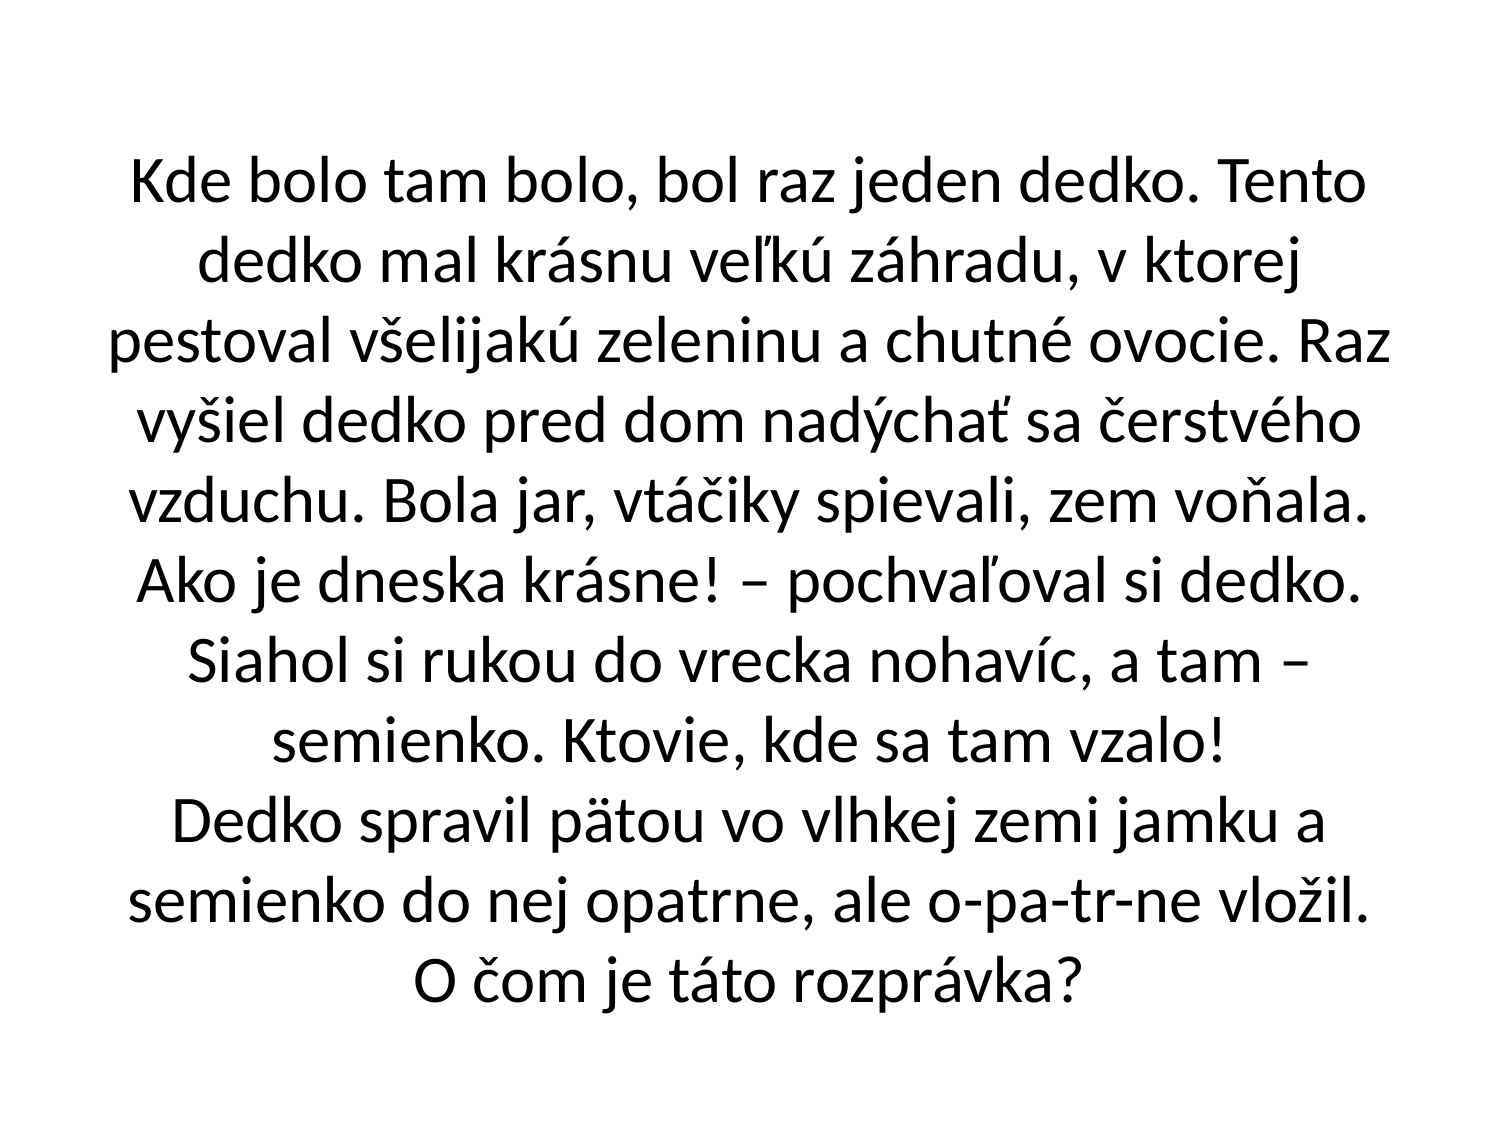

# Kde bolo tam bolo, bol raz jeden dedko. Tento dedko mal krásnu veľkú záhradu, v ktorej pestoval všelijakú zeleninu a chutné ovocie. Raz vyšiel dedko pred dom nadýchať sa čerstvého vzduchu. Bola jar, vtáčiky spievali, zem voňala. Ako je dneska krásne! – pochvaľoval si dedko. Siahol si rukou do vrecka nohavíc, a tam – semienko. Ktovie, kde sa tam vzalo! Dedko spravil pätou vo vlhkej zemi jamku a semienko do nej opatrne, ale o-pa-tr-ne vložil. O čom je táto rozprávka?